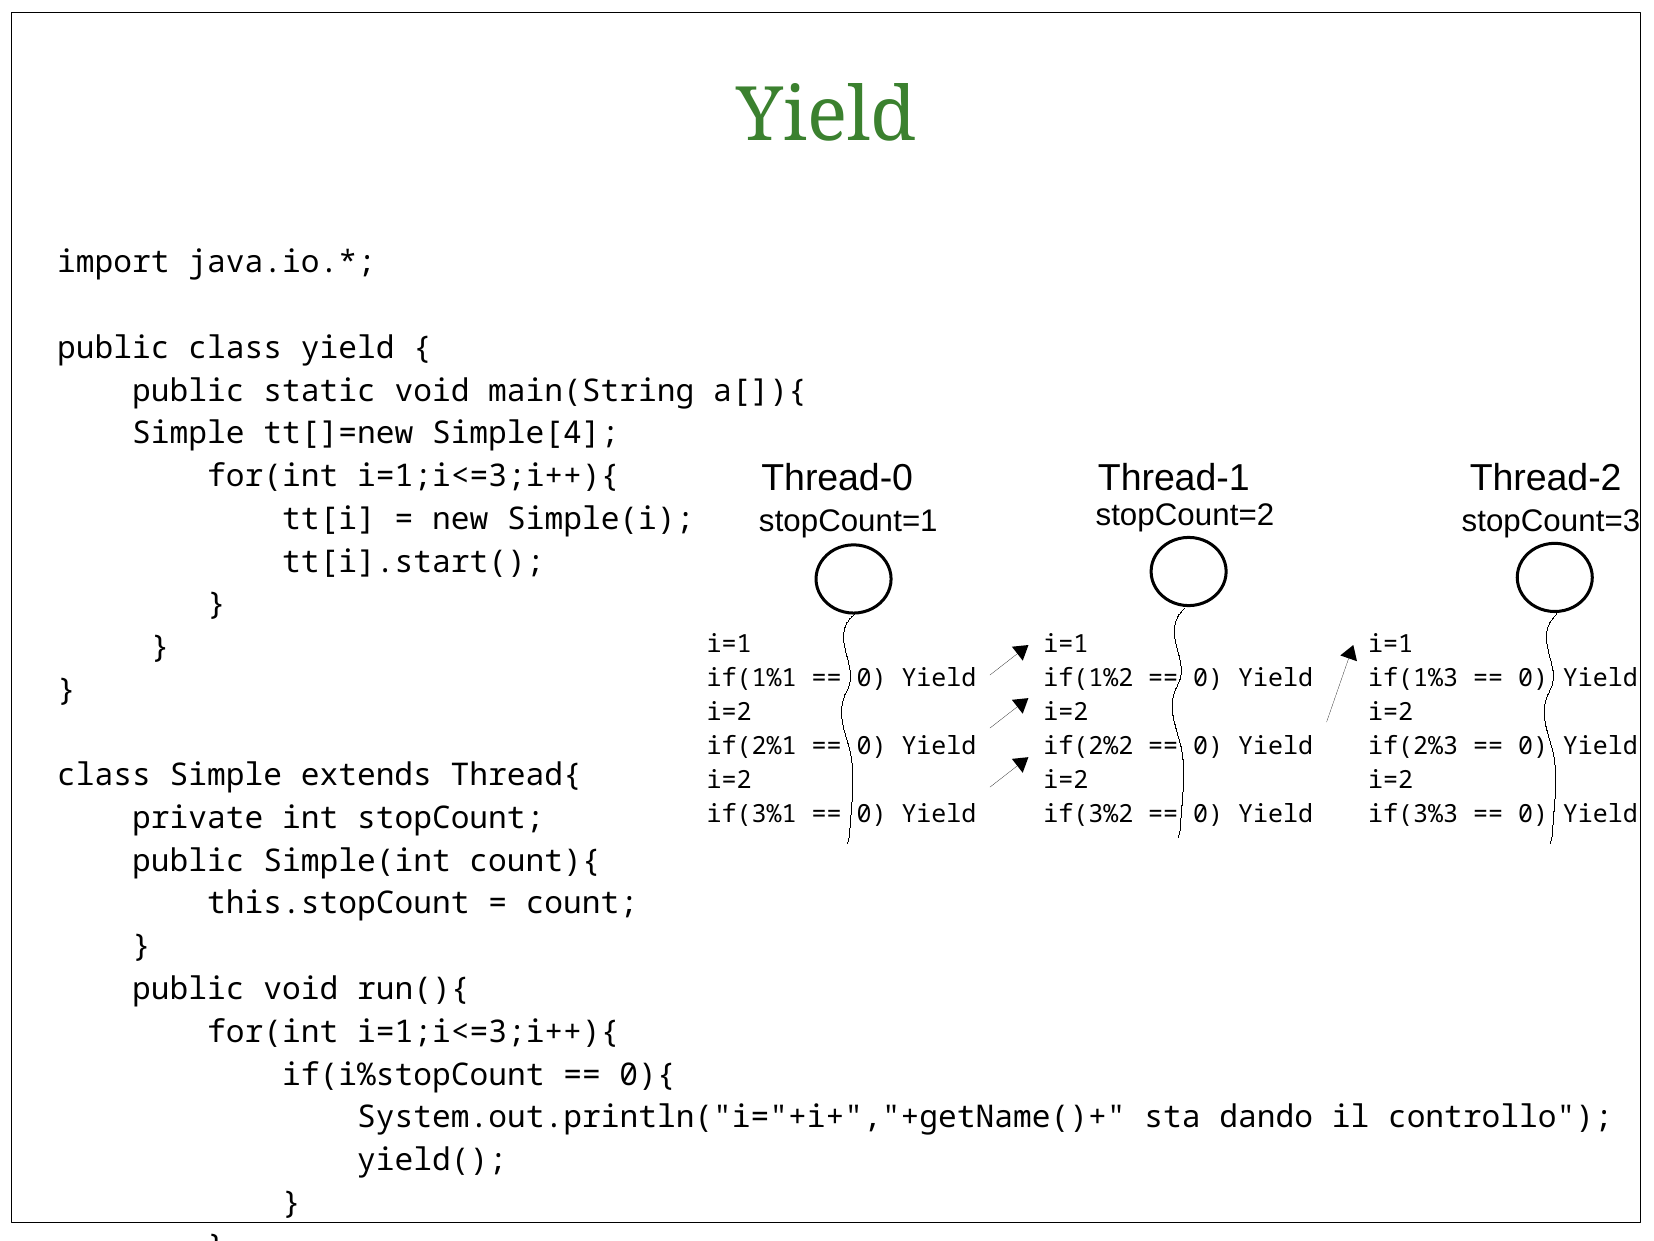

# Yield
import java.io.*;
public class yield {
 public static void main(String a[]){
	Simple tt[]=new Simple[4];
 for(int i=1;i<=3;i++){
 tt[i] = new Simple(i);
 tt[i].start();
 }
 }
}
class Simple extends Thread{
 private int stopCount;
 public Simple(int count){
 this.stopCount = count;
 }
 public void run(){
 for(int i=1;i<=3;i++){
 if(i%stopCount == 0){
 System.out.println("i="+i+","+getName()+" sta dando il controllo");
 yield();
 }
 }
 }
}
Thread-0
Thread-1
Thread-2
stopCount=2
stopCount=1
stopCount=3
i=1
if(1%1 == 0) Yield
i=2
if(2%1 == 0) Yield
i=2
if(3%1 == 0) Yield
i=1
if(1%2 == 0) Yield
i=2
if(2%2 == 0) Yield
i=2
if(3%2 == 0) Yield
i=1
if(1%3 == 0) Yield
i=2
if(2%3 == 0) Yield
i=2
if(3%3 == 0) Yield